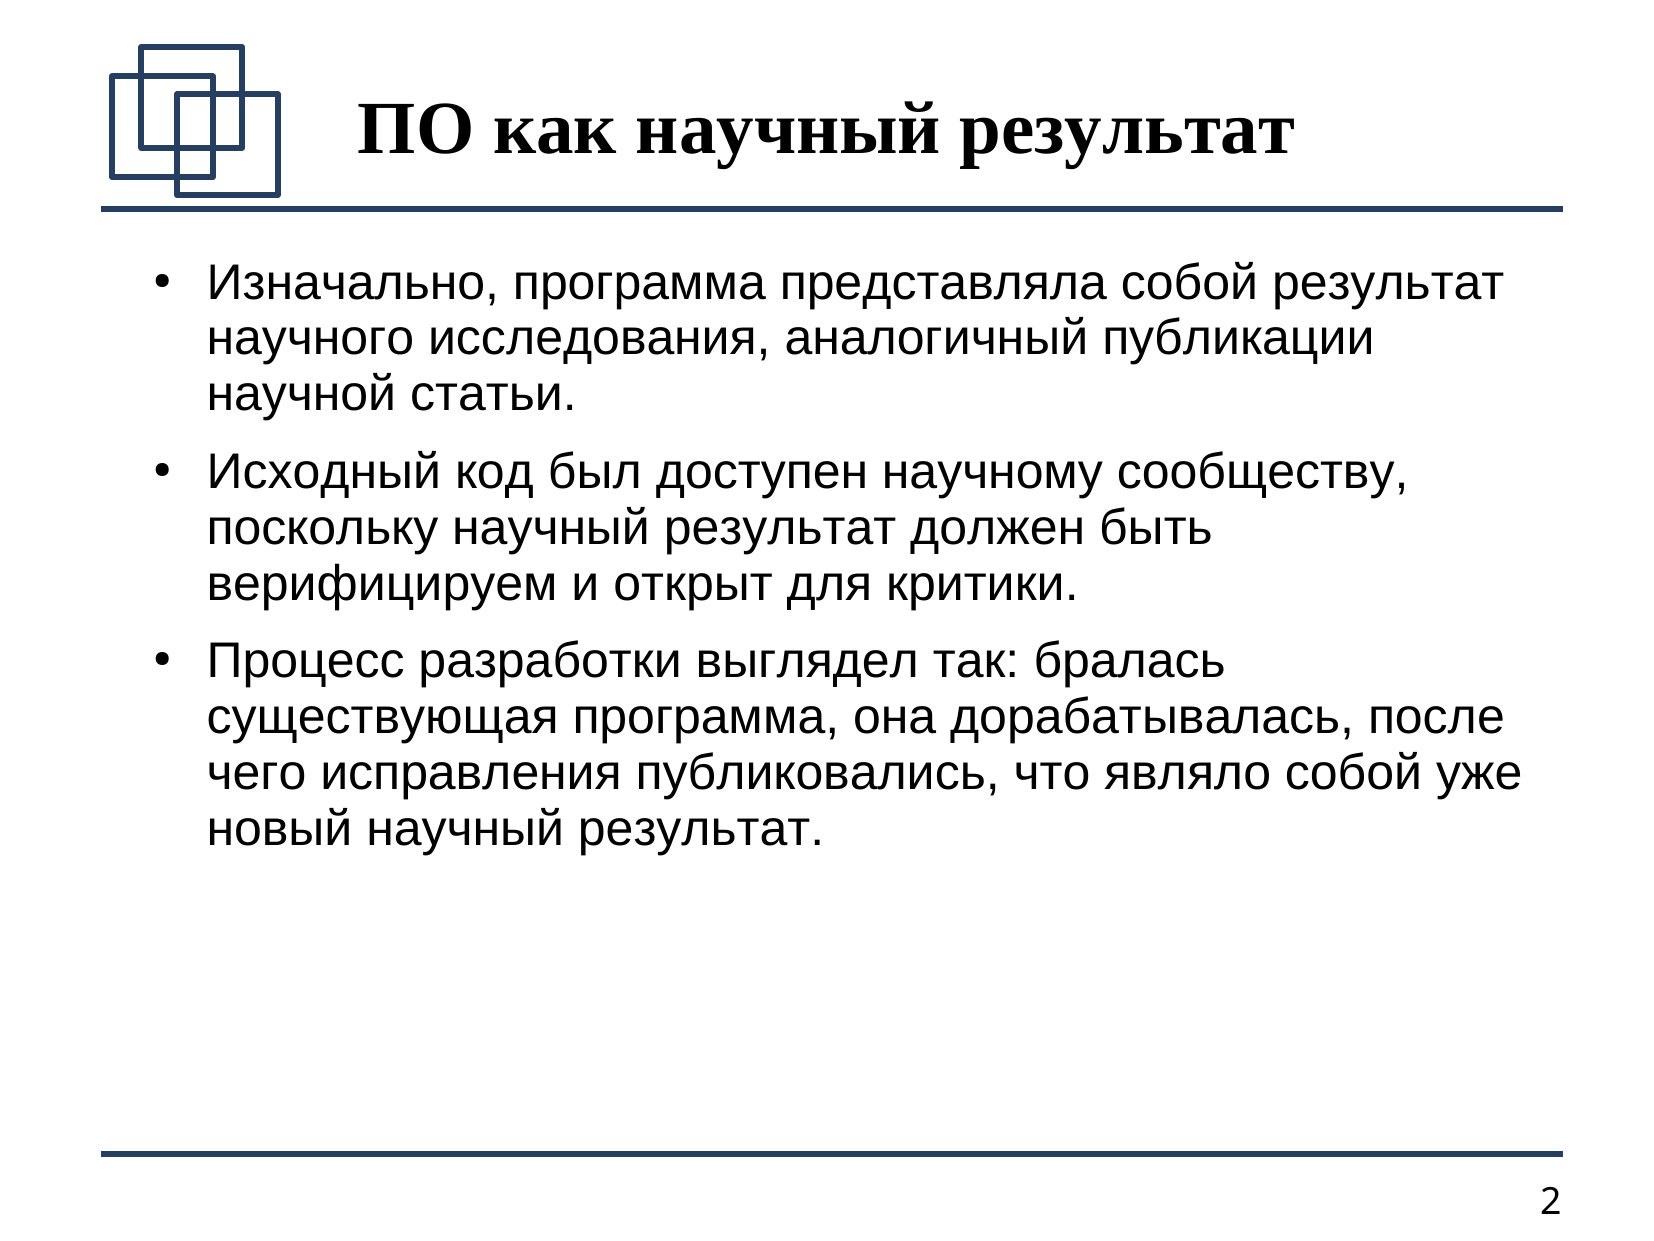

# ПО как научный результат
Изначально, программа представляла собой результат научного исследования, аналогичный публикации научной статьи.
Исходный код был доступен научному сообществу, поскольку научный результат должен быть верифицируем и открыт для критики.
Процесс разработки выглядел так: бралась существующая программа, она дорабатывалась, после чего исправления публиковались, что являло собой уже новый научный результат.